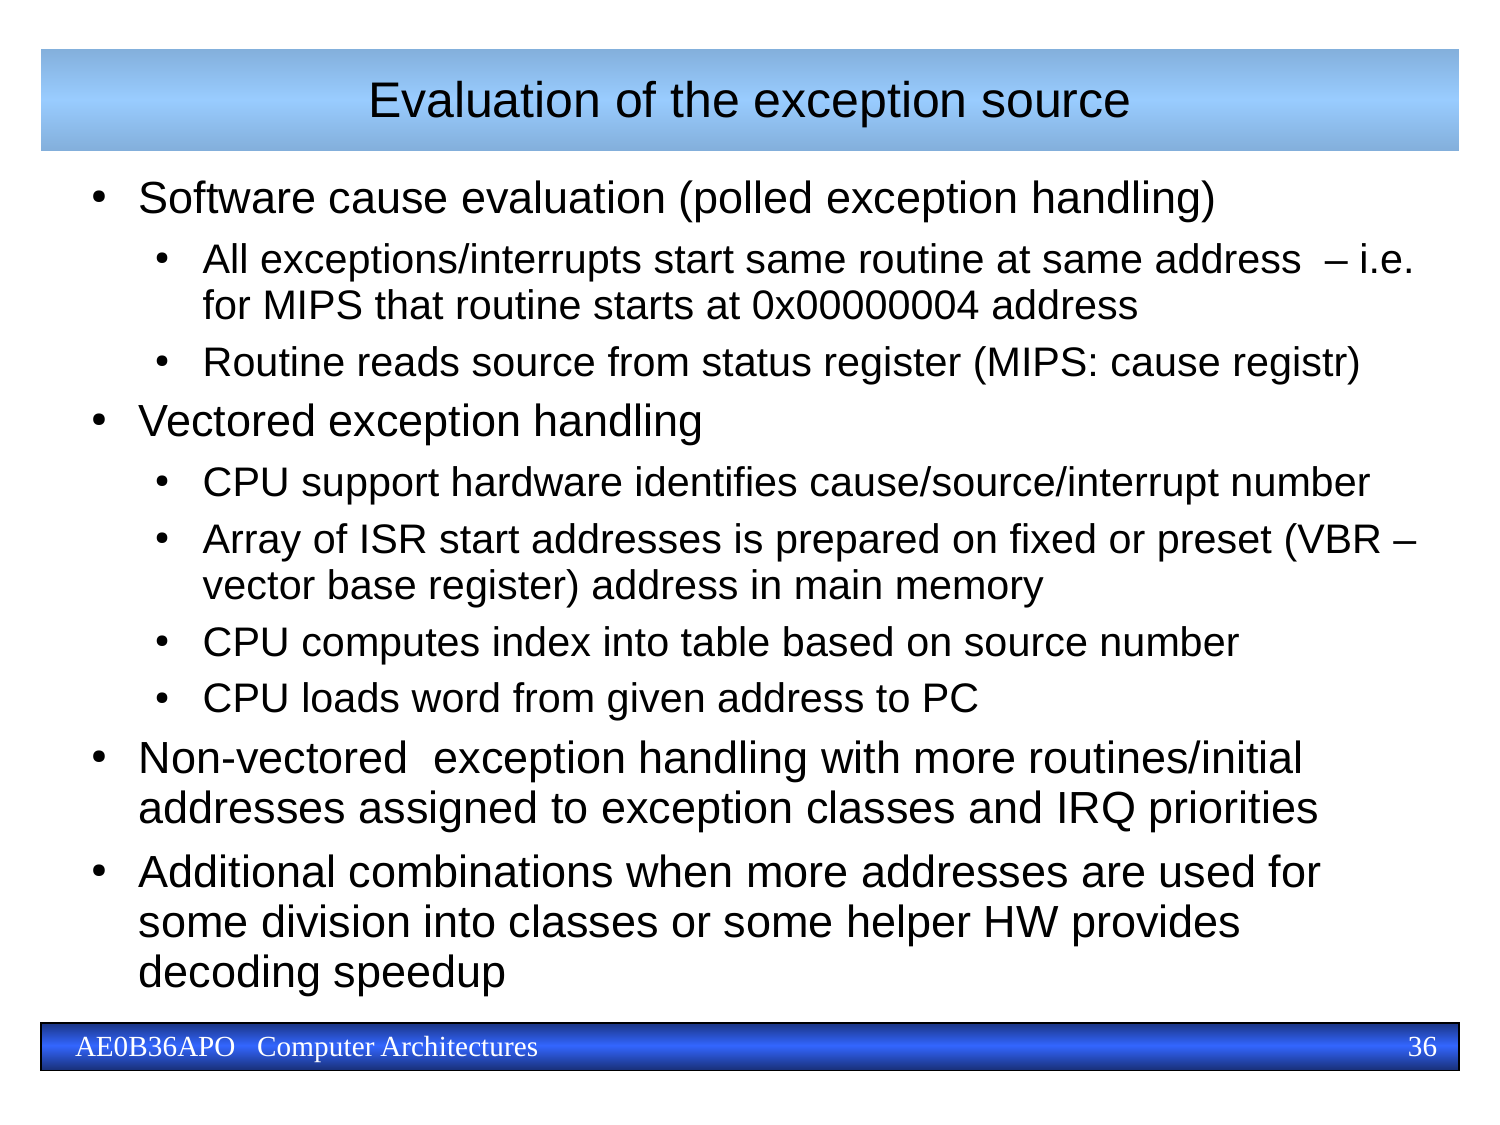

# Evaluation of the exception source
Software cause evaluation (polled exception handling)
All exceptions/interrupts start same routine at same address – i.e. for MIPS that routine starts at 0x00000004 address
Routine reads source from status register (MIPS: cause registr)
Vectored exception handling
CPU support hardware identifies cause/source/interrupt number
Array of ISR start addresses is prepared on fixed or preset (VBR – vector base register) address in main memory
CPU computes index into table based on source number
CPU loads word from given address to PC
Non-vectored exception handling with more routines/initial addresses assigned to exception classes and IRQ priorities
Additional combinations when more addresses are used for some division into classes or some helper HW provides decoding speedup
AE0B36APO Computer Architectures
36